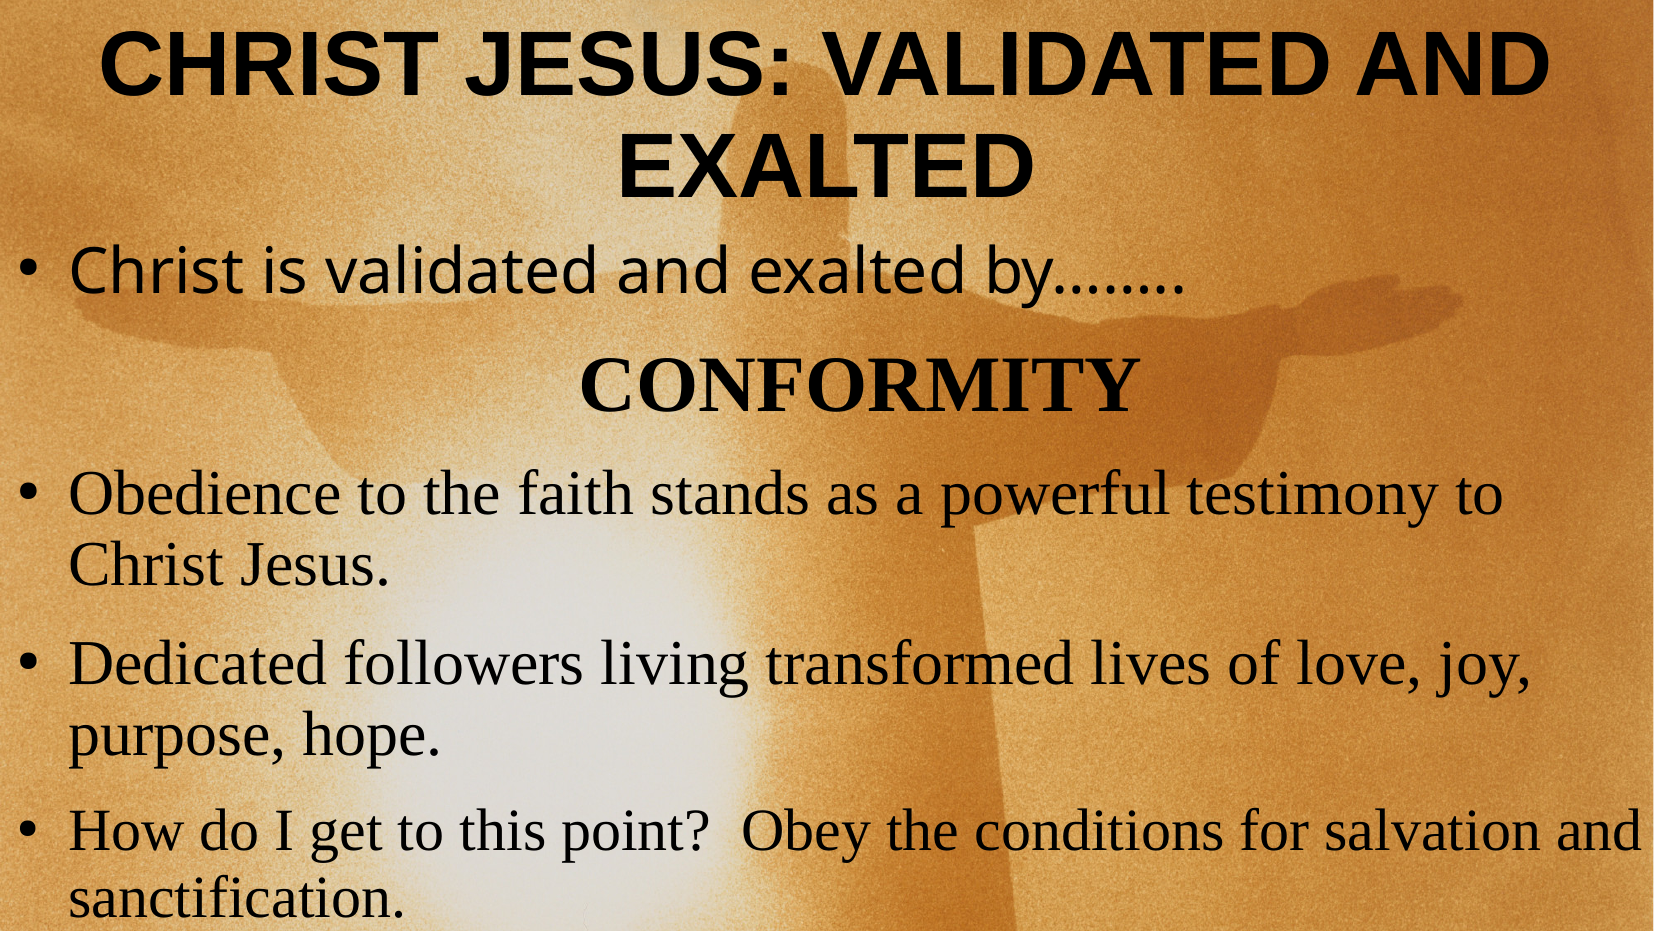

# CHRIST JESUS: VALIDATED AND EXALTED
Christ is validated and exalted by……..
CONFORMITY
Obedience to the faith stands as a powerful testimony to Christ Jesus.
Dedicated followers living transformed lives of love, joy, purpose, hope.
How do I get to this point? Obey the conditions for salvation and sanctification.